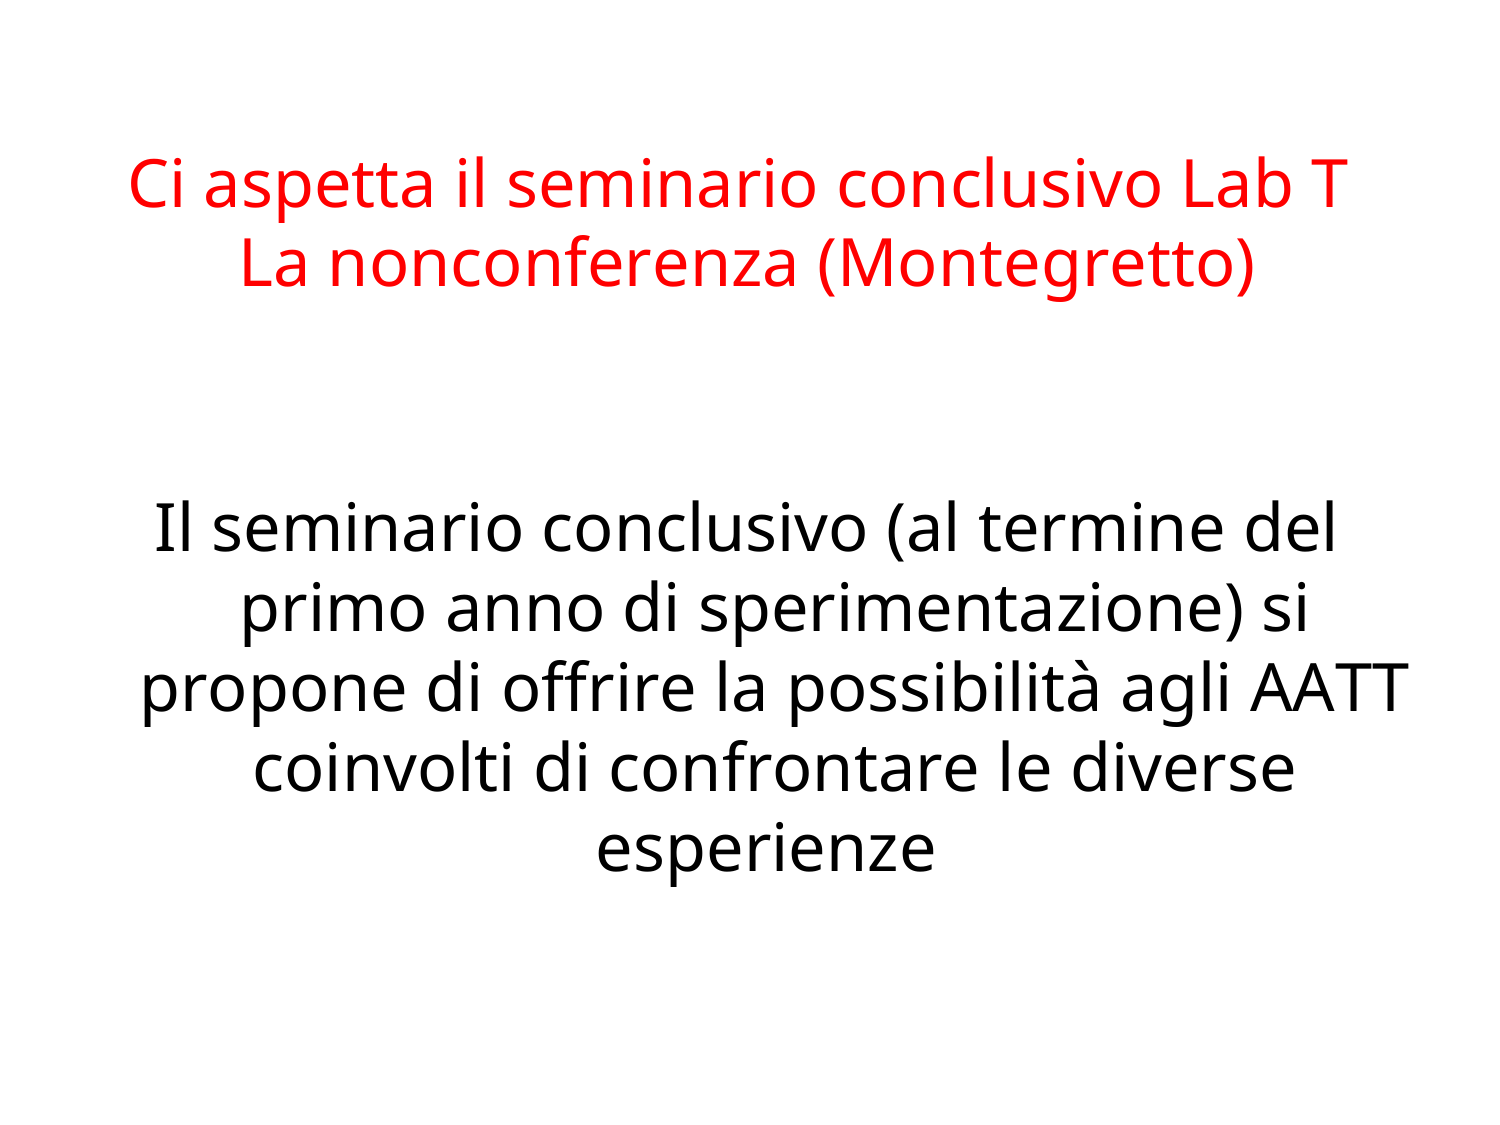

# Ci aspetta il seminario conclusivo Lab T La nonconferenza (Montegretto)
Il seminario conclusivo (al termine del primo anno di sperimentazione) si propone di offrire la possibilità agli AATT coinvolti di confrontare le diverse esperienze